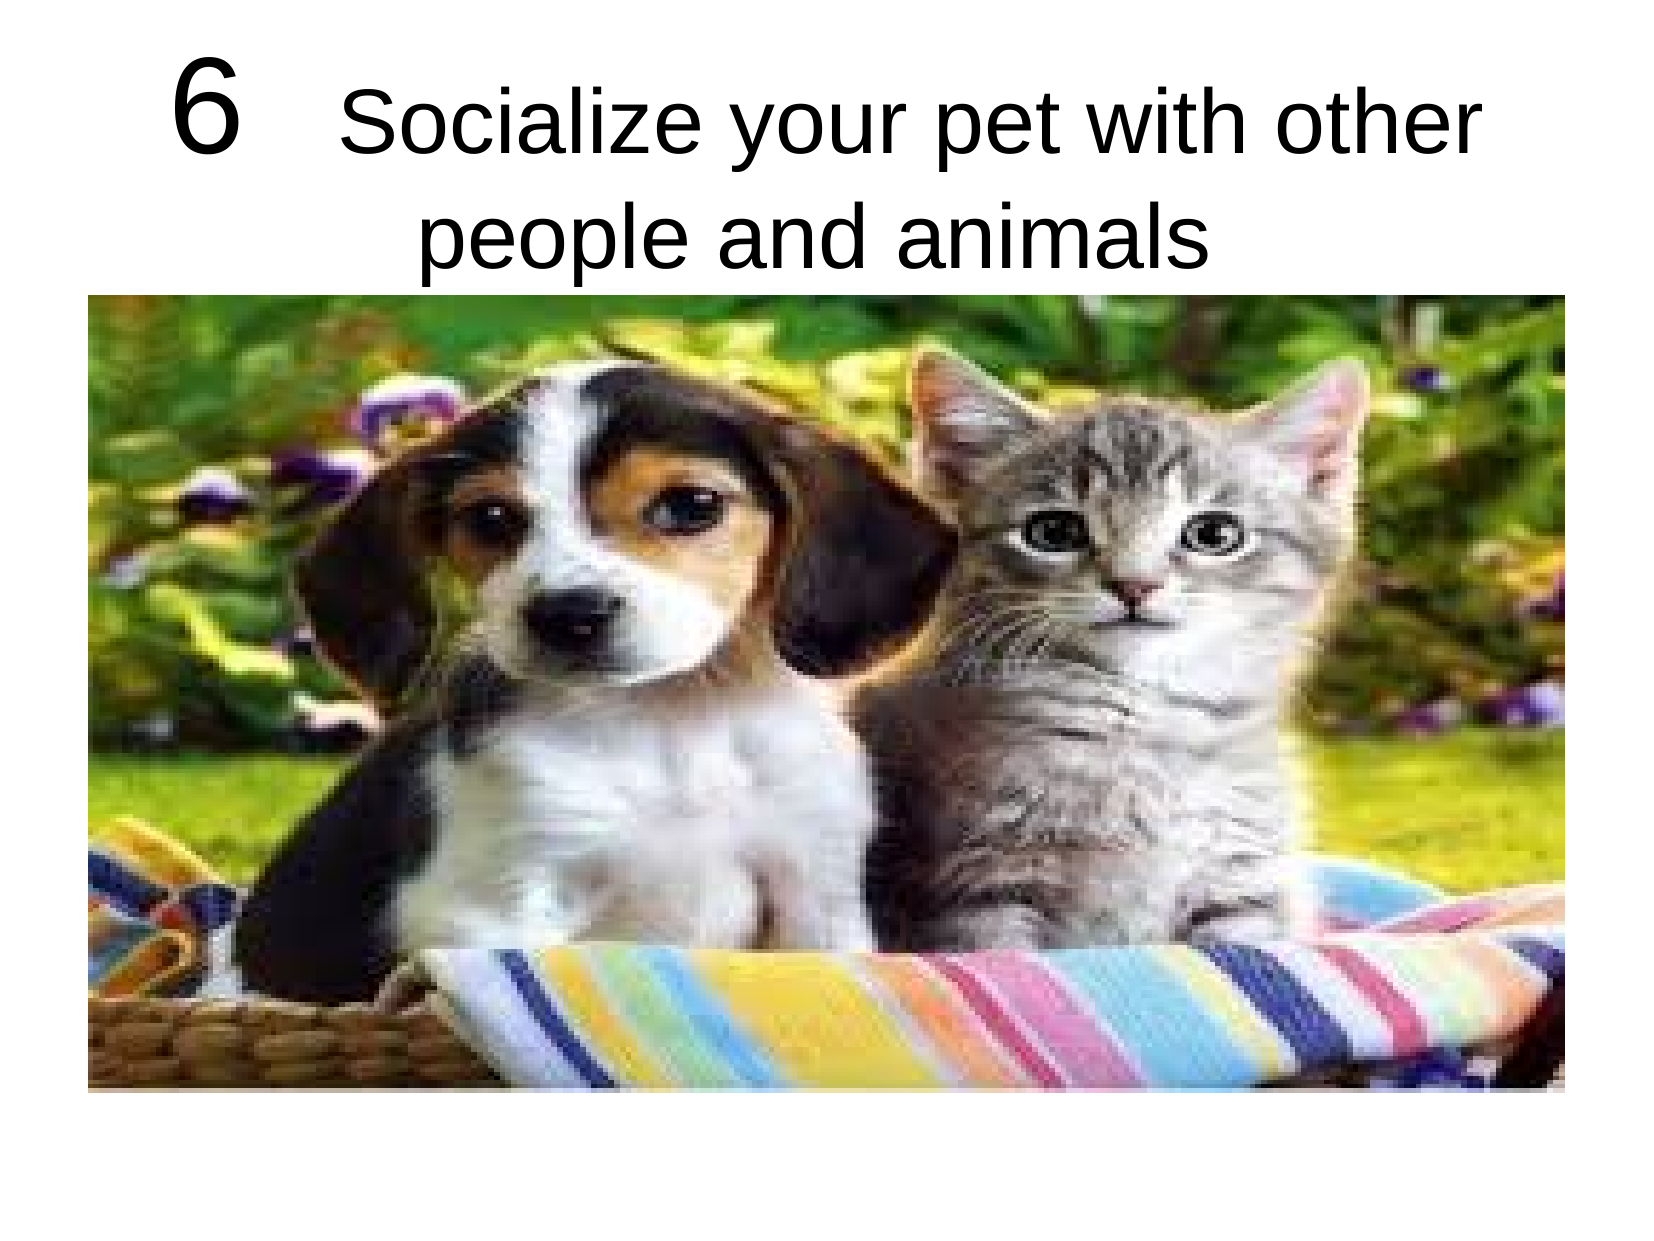

# 6 Socialize your pet with other people and animals